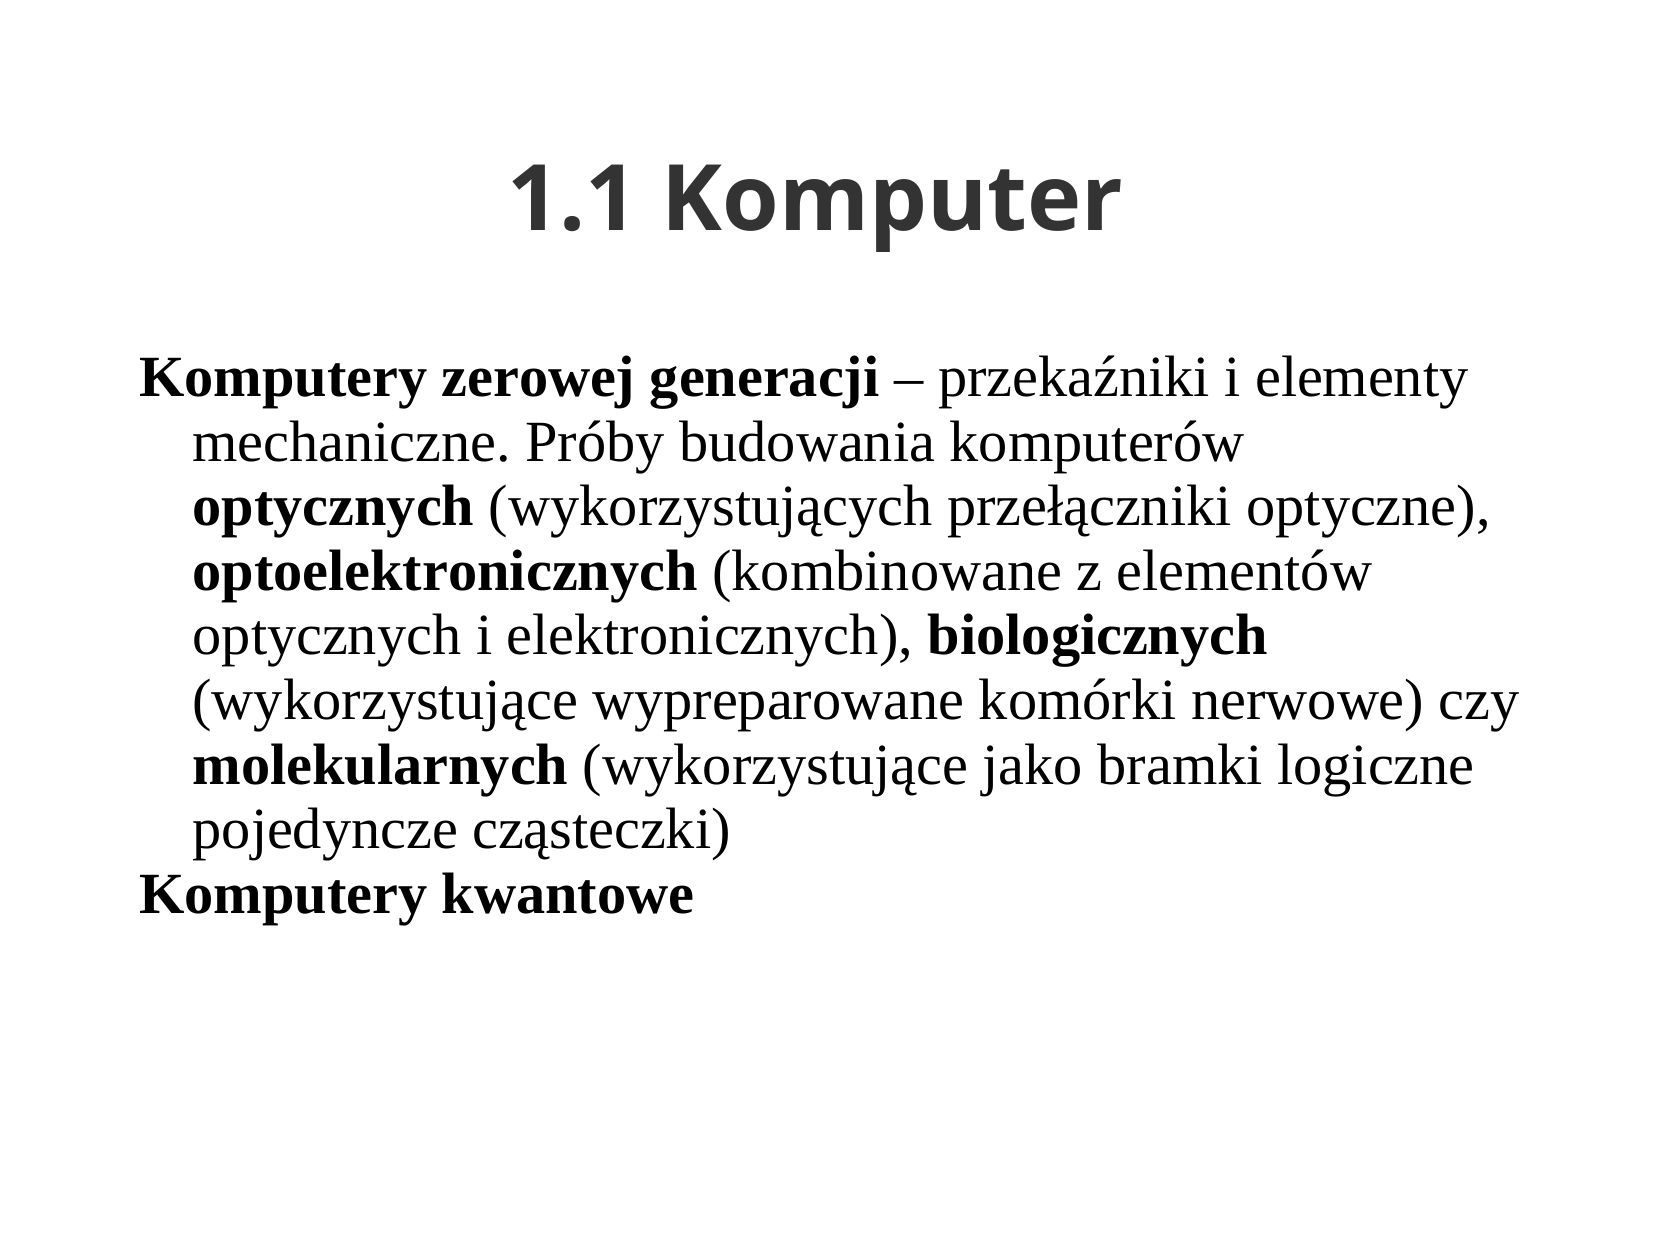

# 1.1 Komputer
Komputery zerowej generacji – przekaźniki i elementy mechaniczne. Próby budowania komputerów optycznych (wykorzystujących przełączniki optyczne), optoelektronicznych (kombinowane z elementów optycznych i elektronicznych), biologicznych (wykorzystujące wypreparowane komórki nerwowe) czy molekularnych (wykorzystujące jako bramki logiczne pojedyncze cząsteczki)
Komputery kwantowe